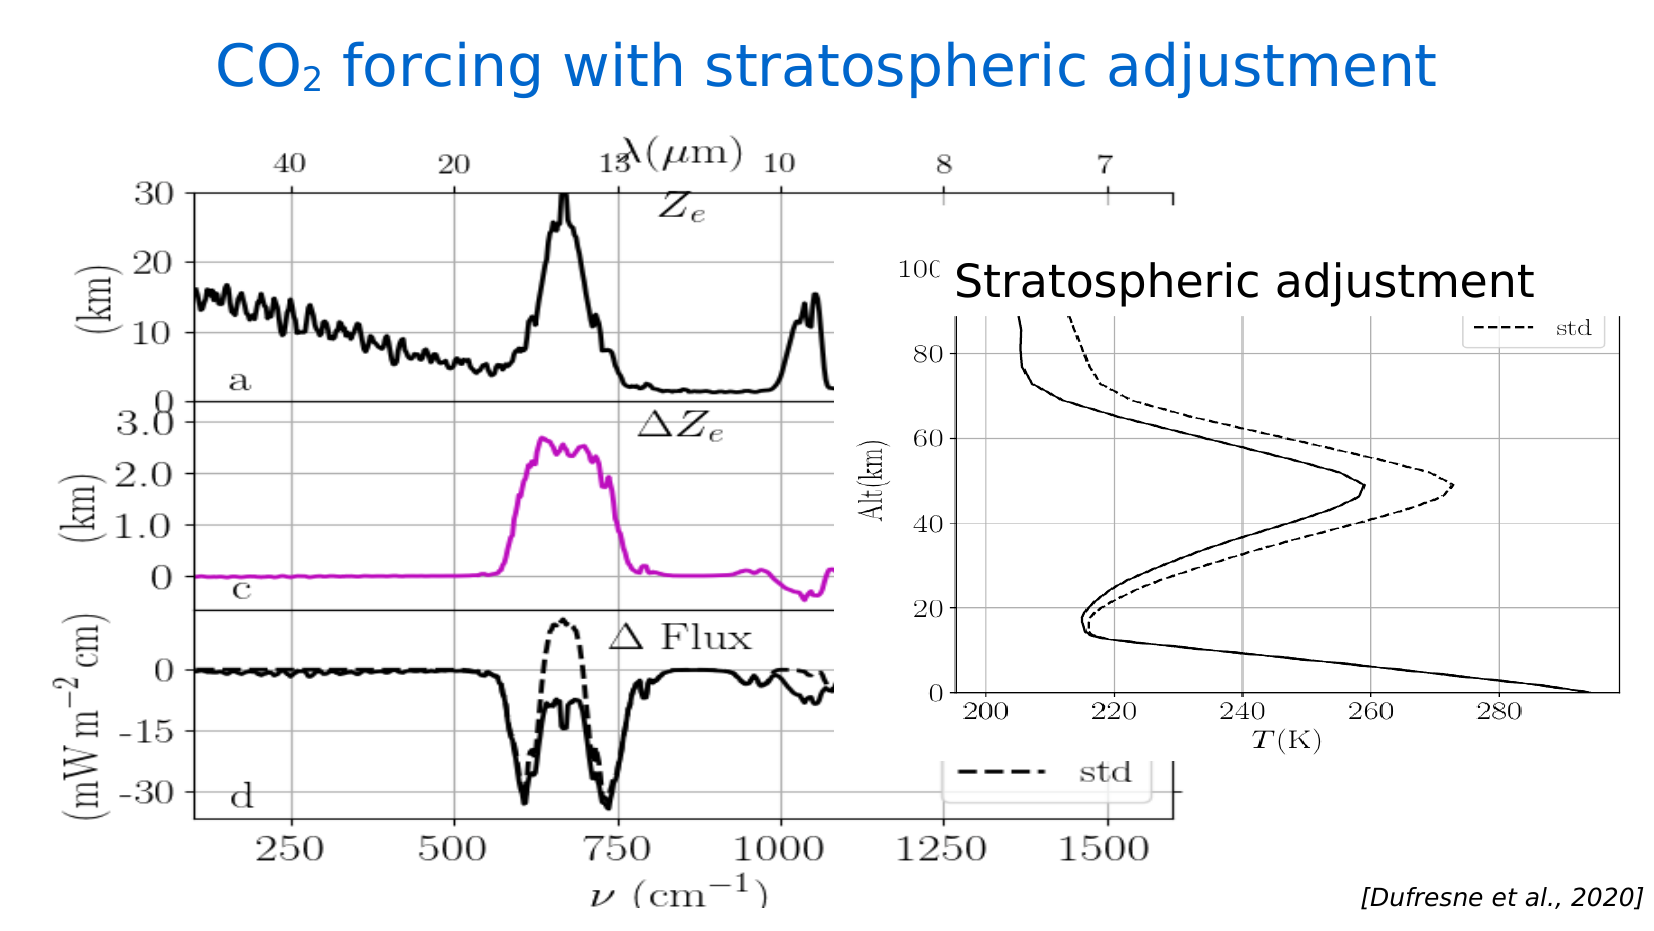

CO2 forcing with stratospheric adjustment
Stratospheric adjustment
[Dufresne et al., 2020]